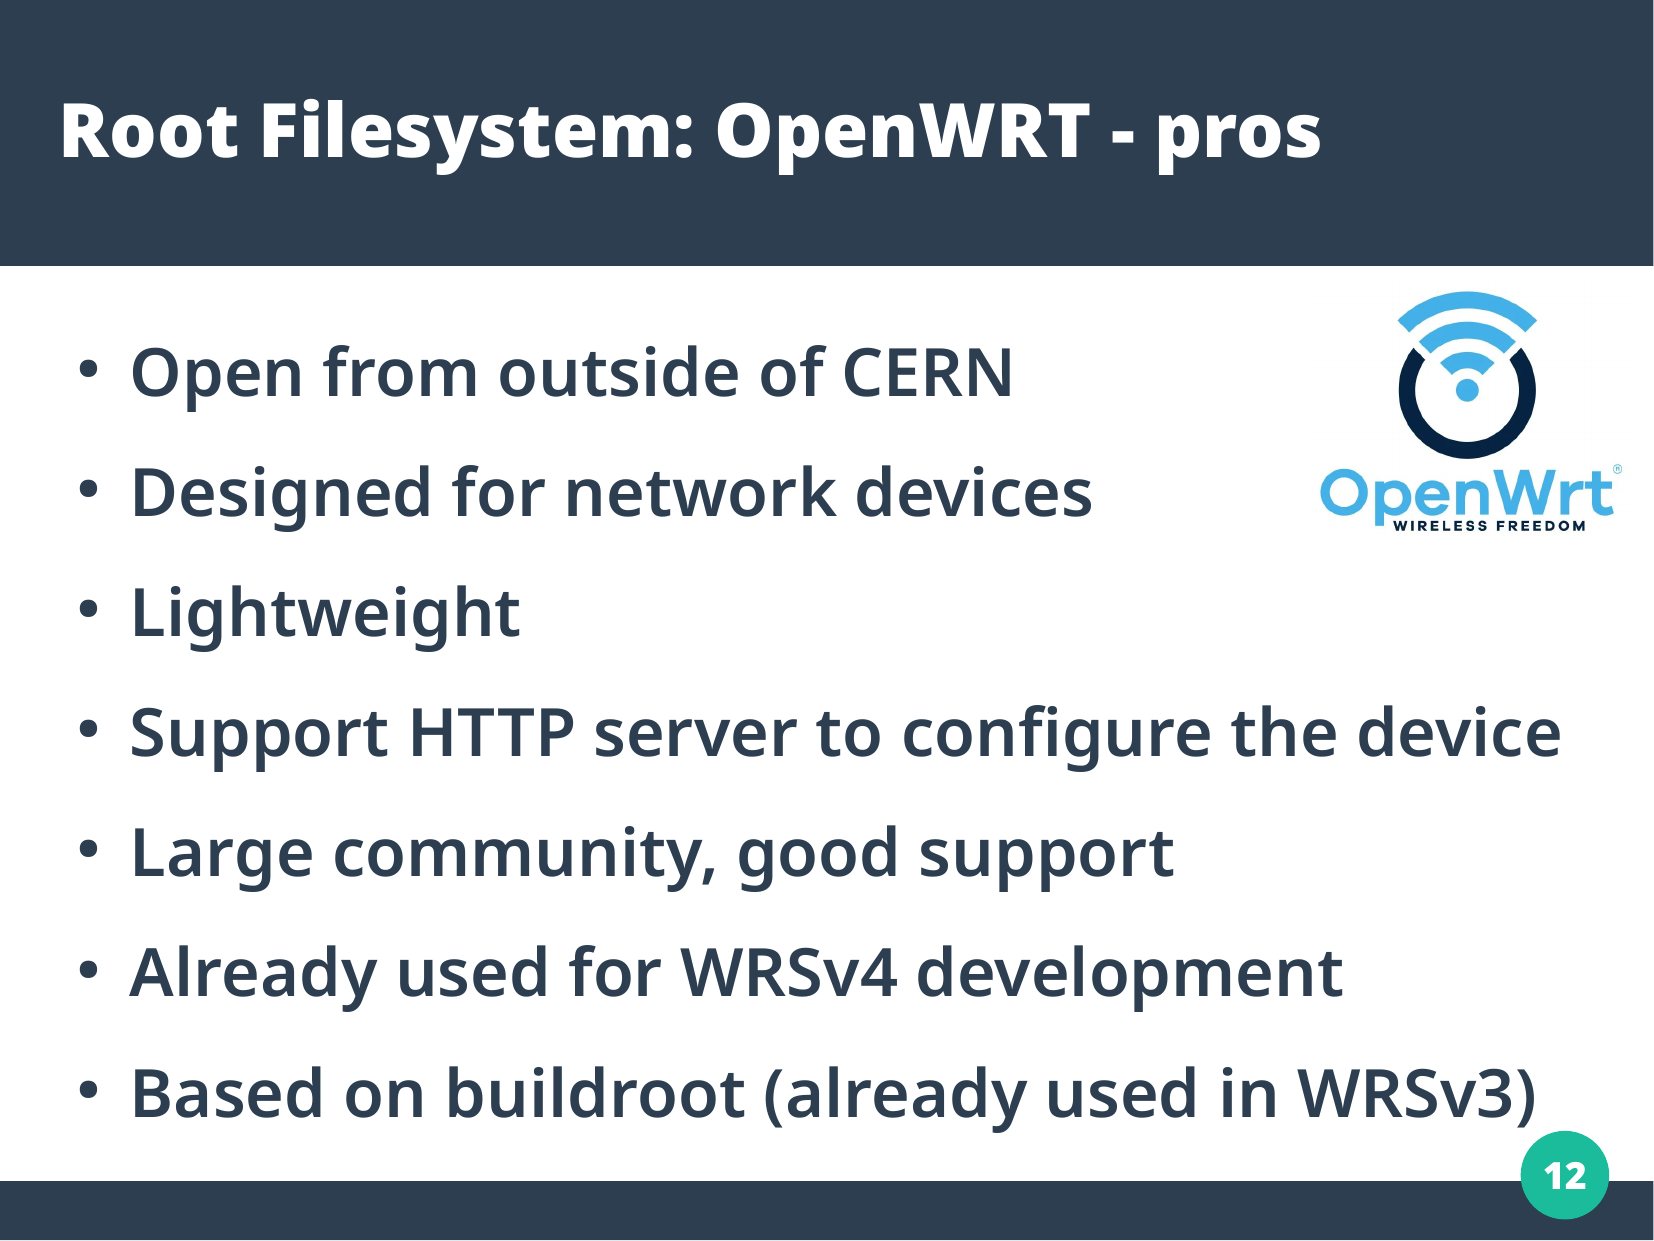

# Root Filesystem: OpenWRT - pros
Open from outside of CERN
Designed for network devices
Lightweight
Support HTTP server to configure the device
Large community, good support
Already used for WRSv4 development
Based on buildroot (already used in WRSv3)
12